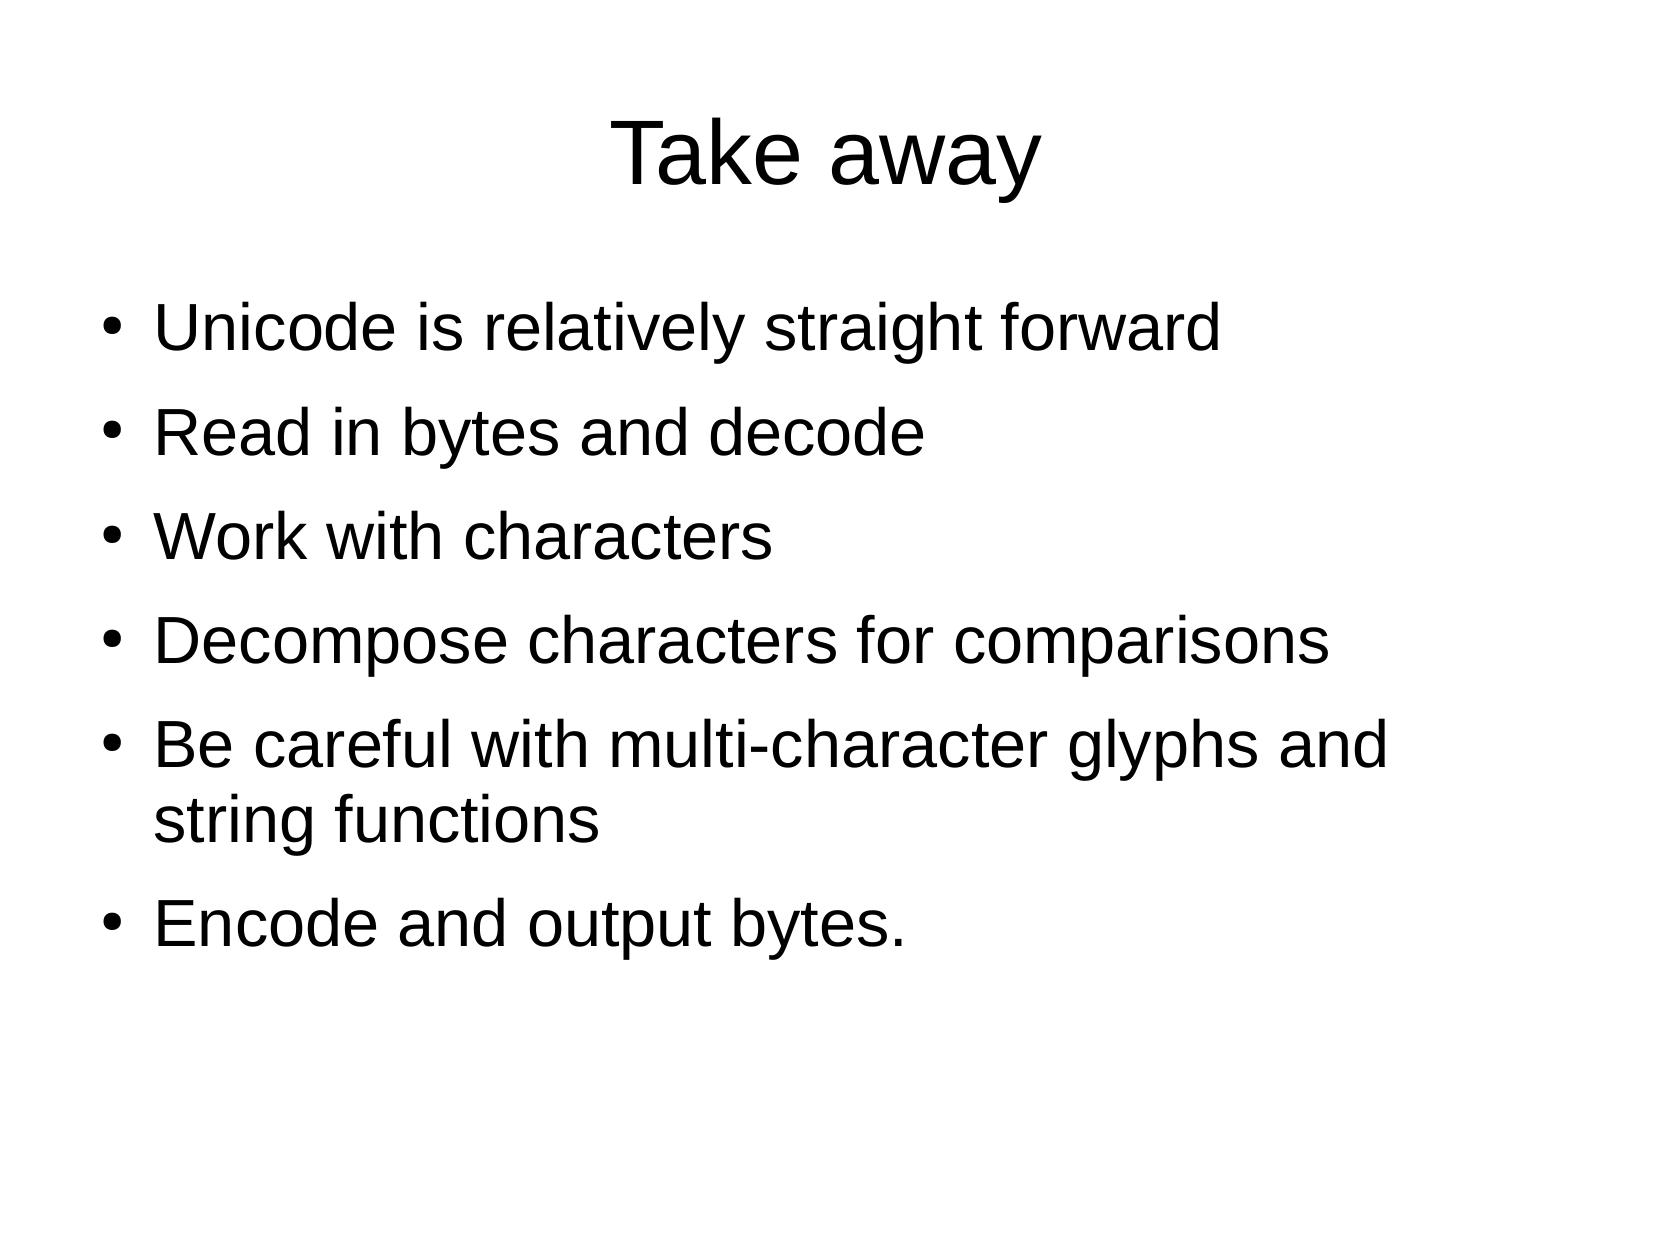

# Take away
Unicode is relatively straight forward
Read in bytes and decode
Work with characters
Decompose characters for comparisons
Be careful with multi-character glyphs and string functions
Encode and output bytes.